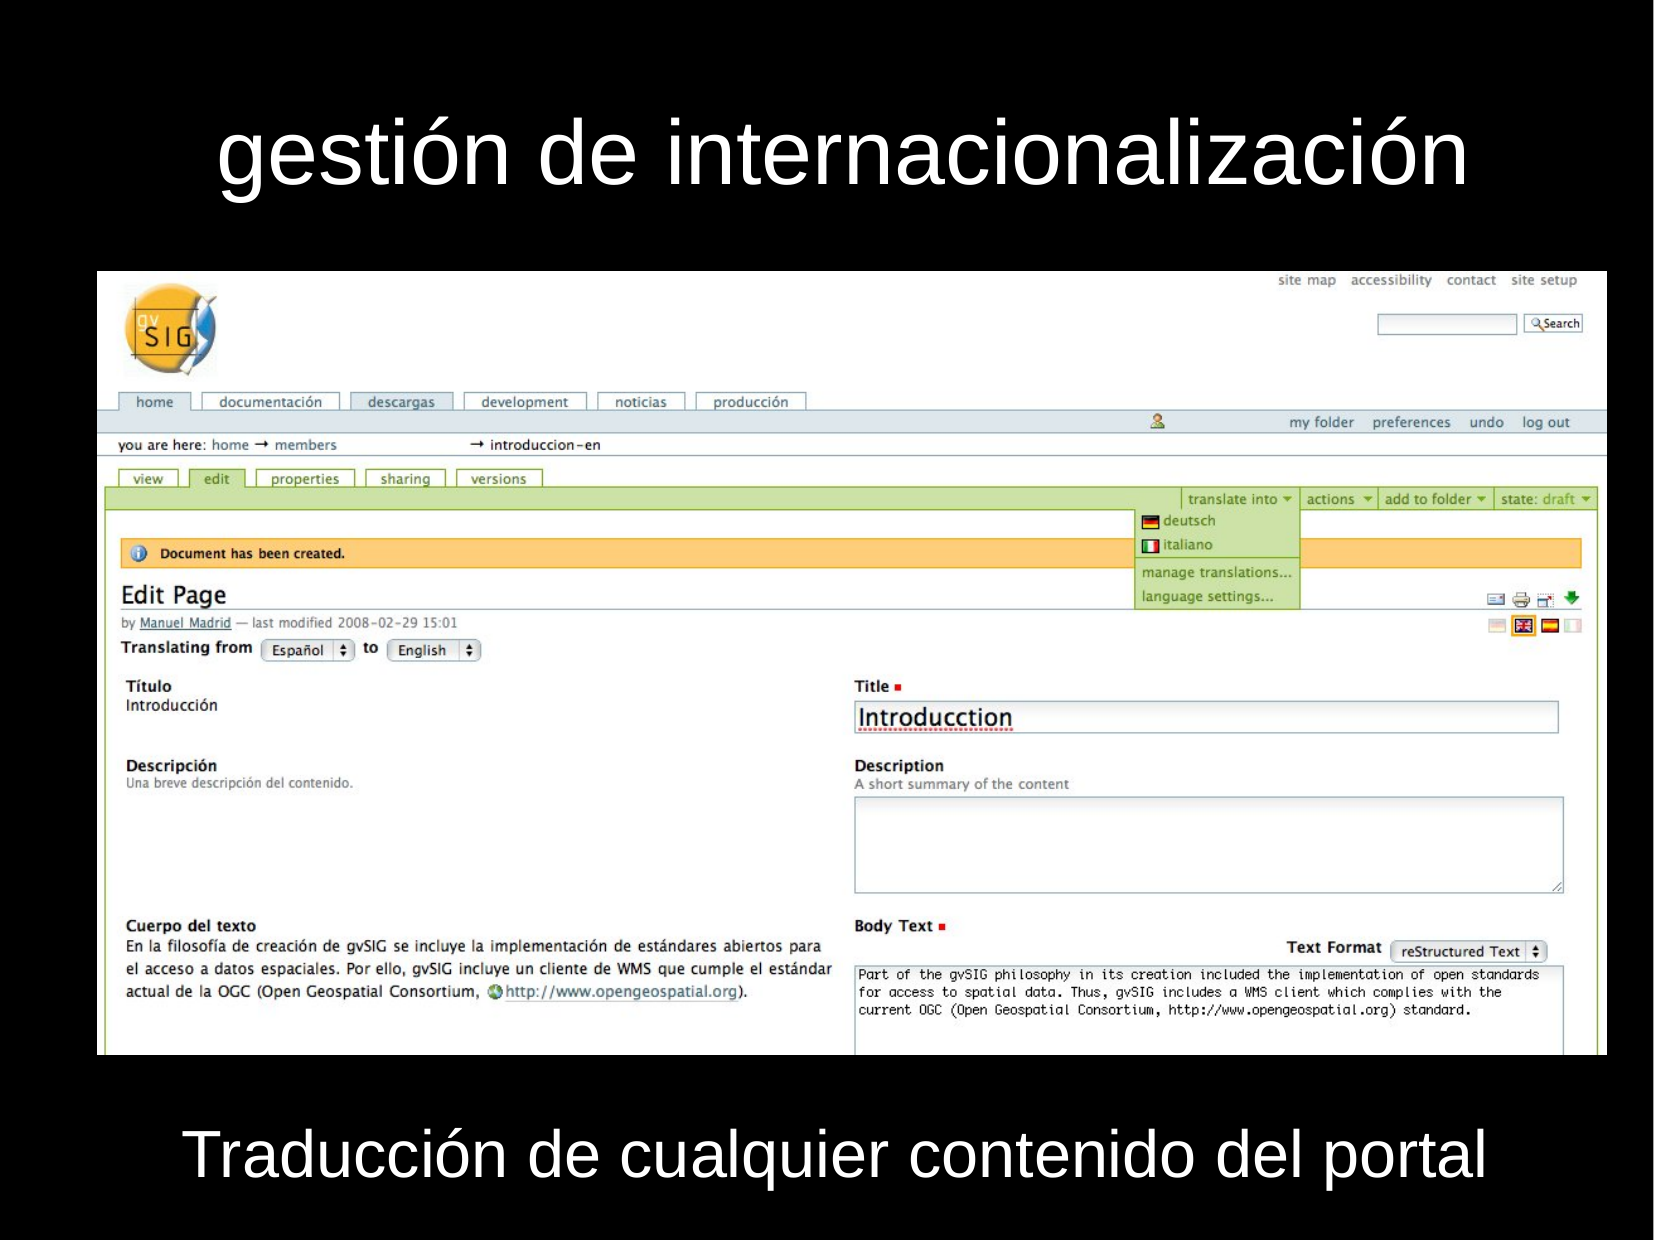

# gestión de internacionalización
Traducción de cualquier contenido del portal